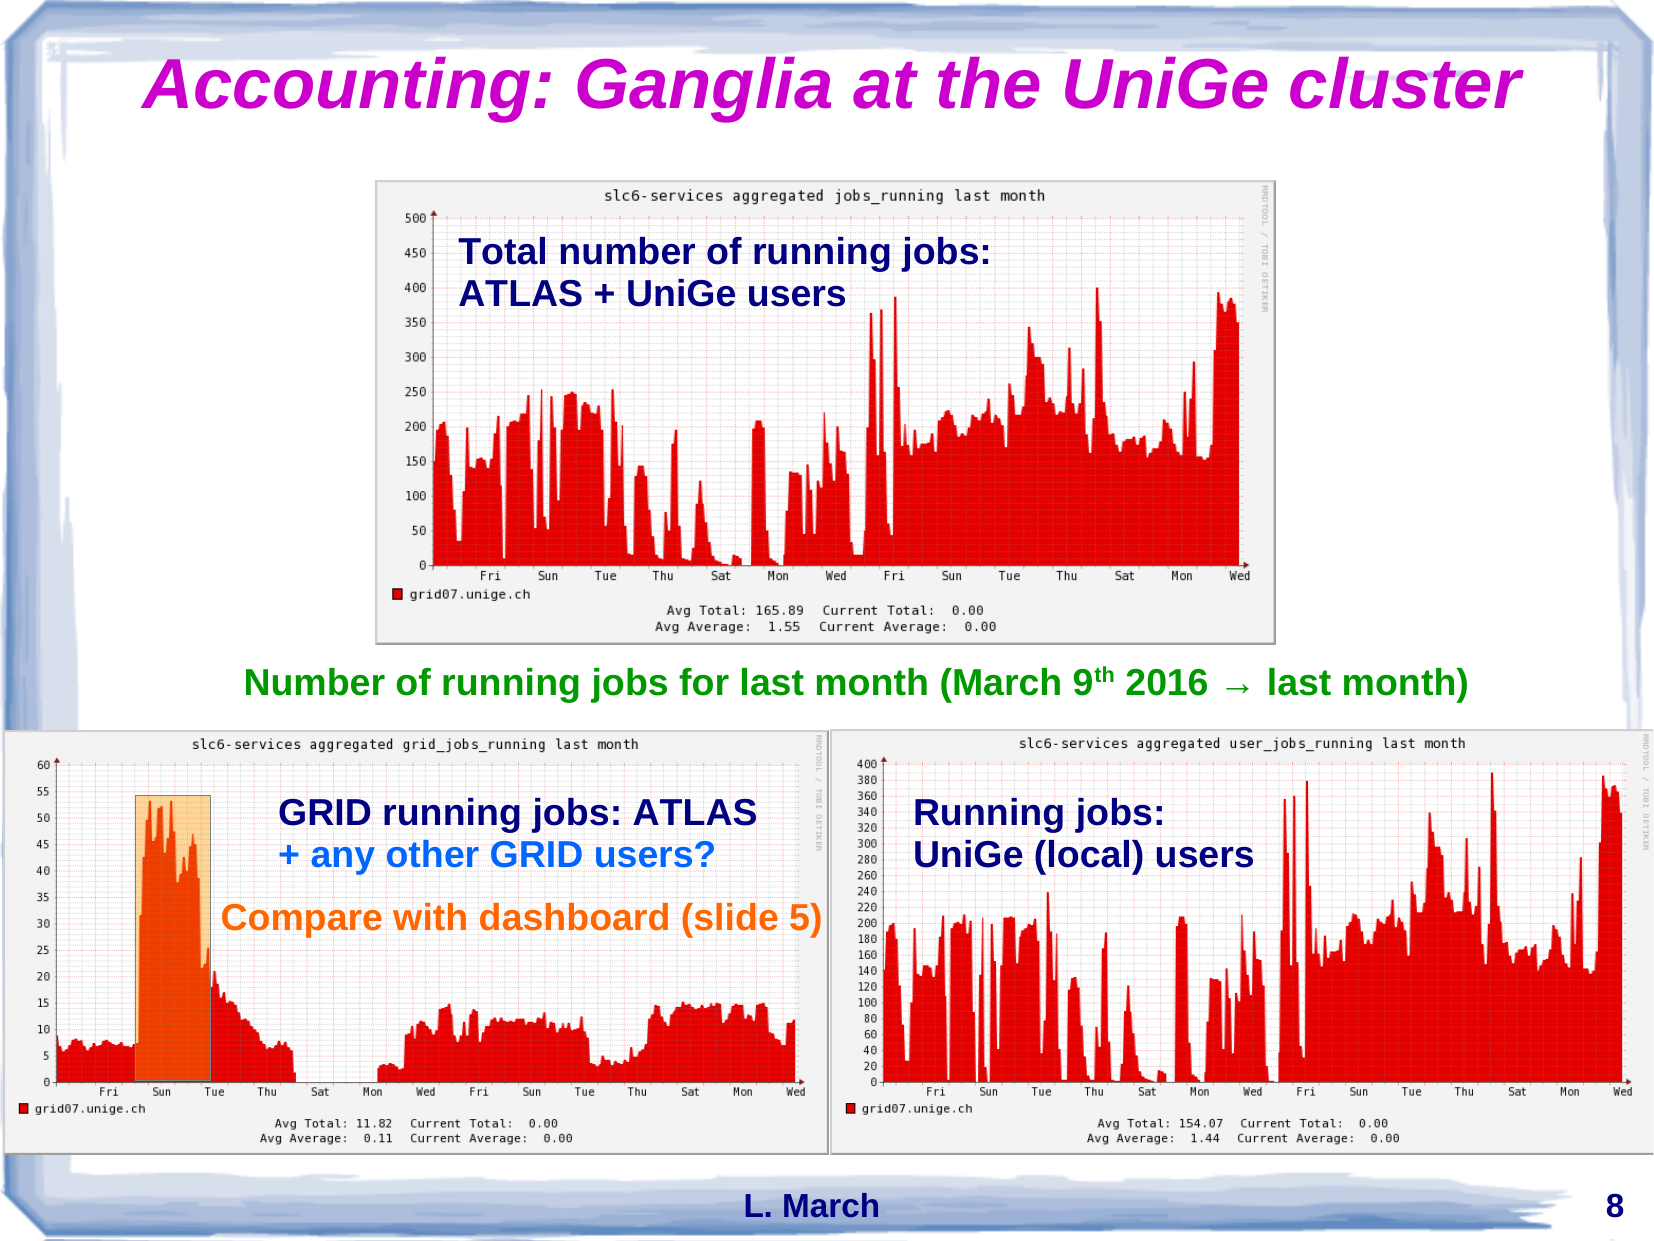

# Accounting: Ganglia at the UniGe cluster
Total number of running jobs: ATLAS + UniGe users
Number of running jobs for last month (March 9th 2016 → last month)
GRID running jobs: ATLAS + any other GRID users?
Running jobs: UniGe (local) users
Compare with dashboard (slide 5)
L. March
8